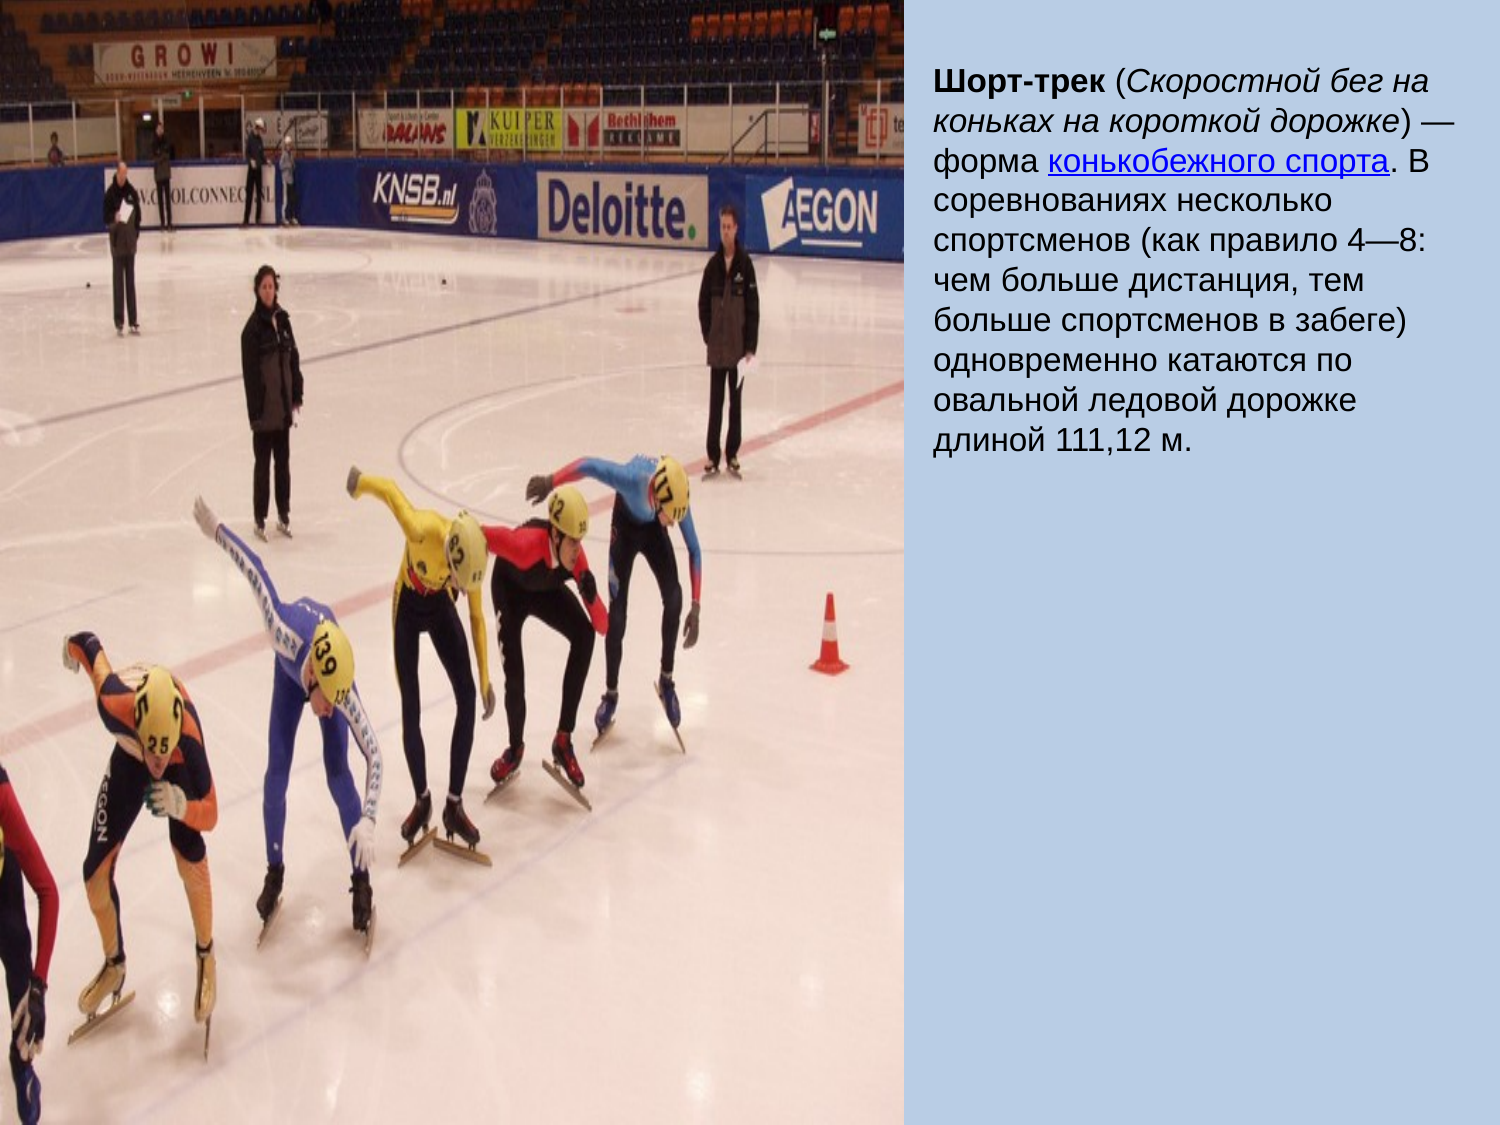

Шорт-трек (Скоростной бег на коньках на короткой дорожке) — форма конькобежного спорта. В соревнованиях несколько спортсменов (как правило 4—8: чем больше дистанция, тем больше спортсменов в забеге) одновременно катаются по овальной ледовой дорожке длиной 111,12 м.